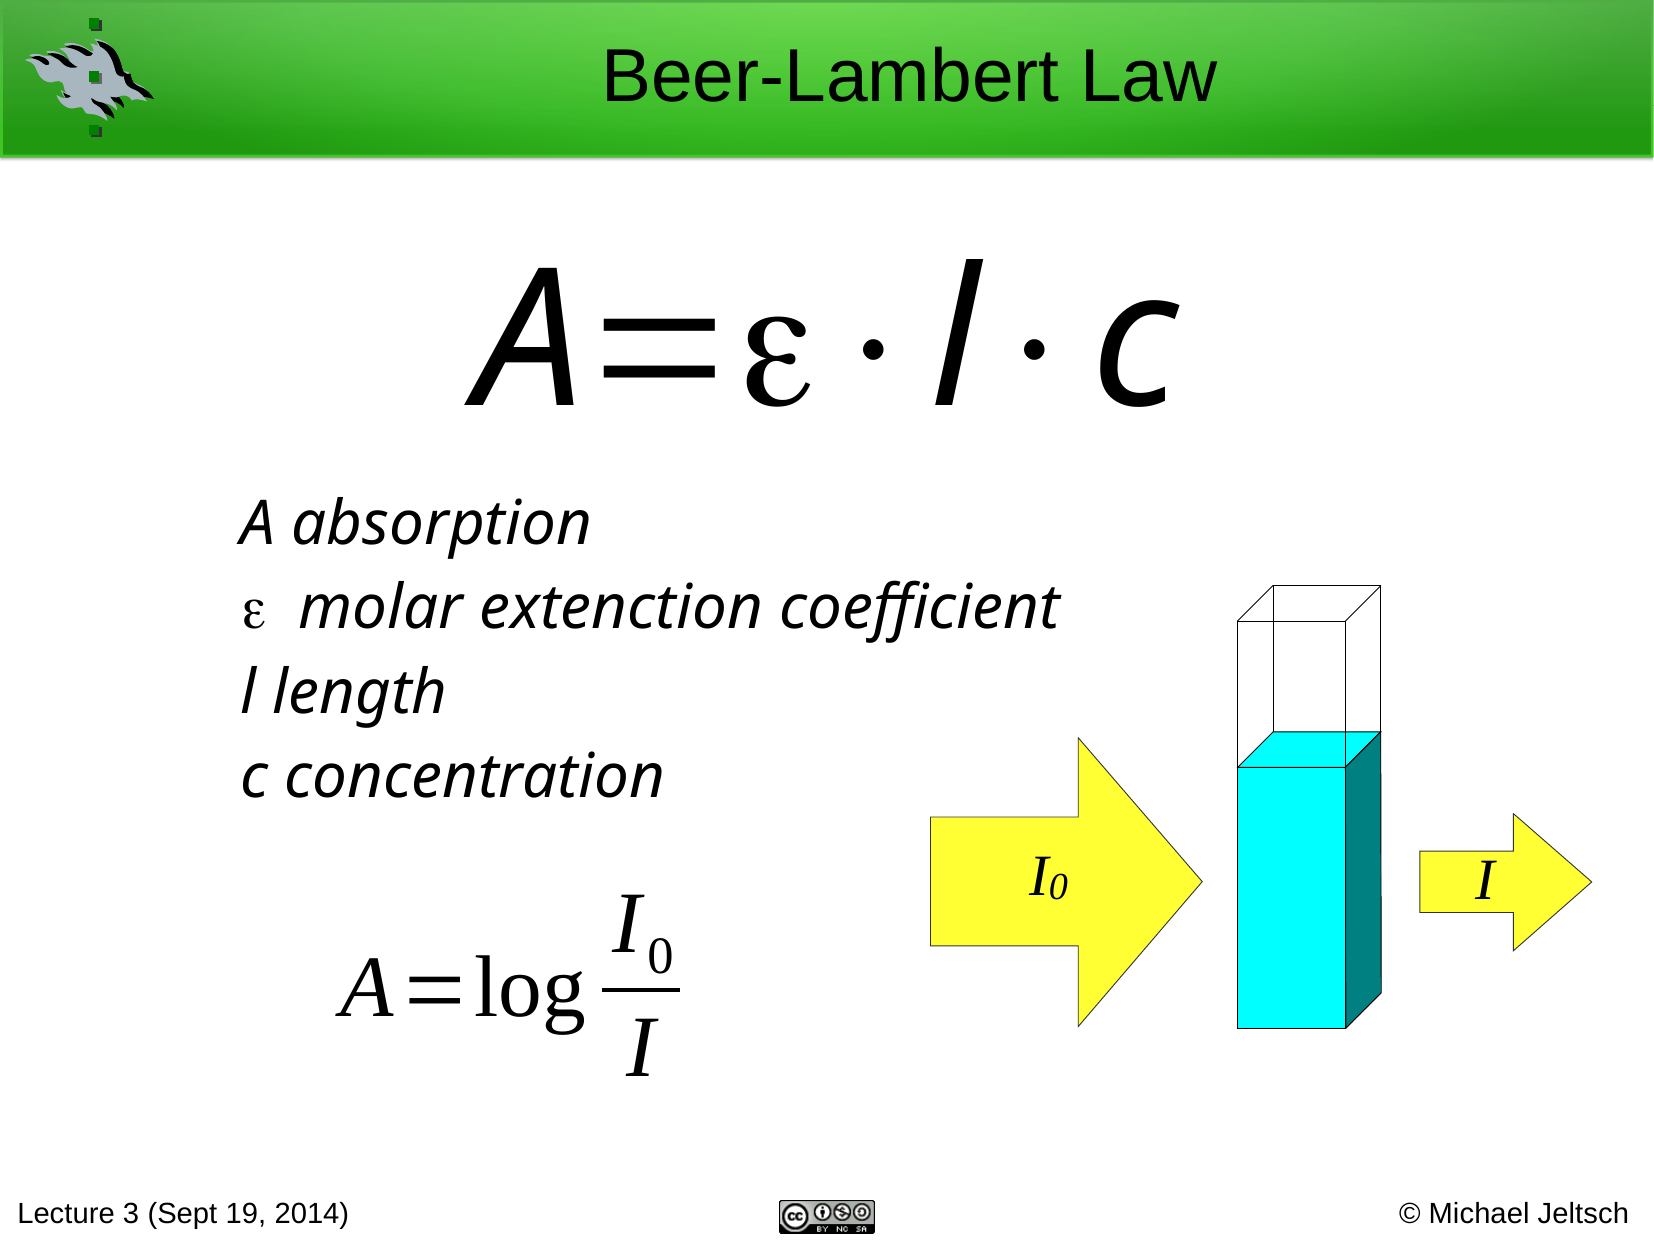

# Beer-Lambert Law
A=ε×l×c
A absorption
ε molar extenction coefficient
l length
c concentration